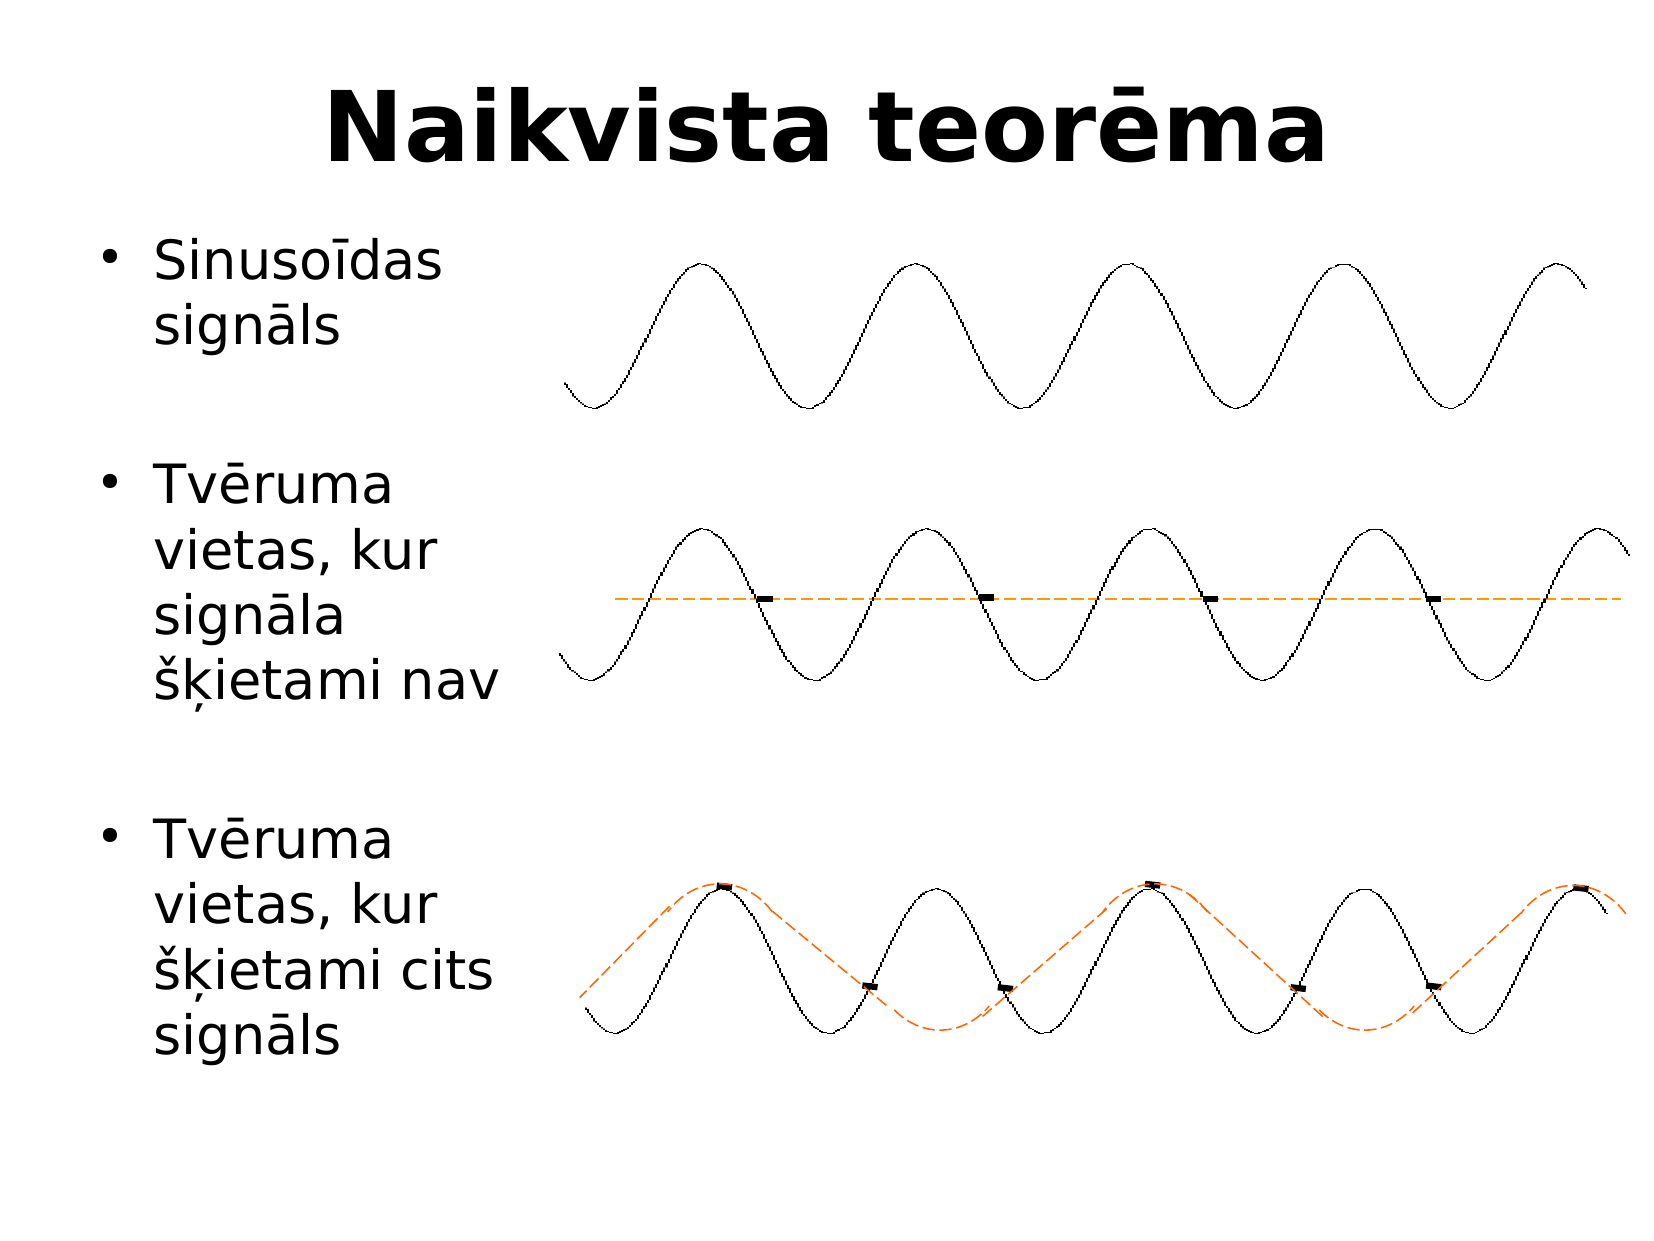

# Naikvista teorēma
Sinusoīdas signāls
Tvēruma vietas, kur signāla šķietami nav
Tvēruma vietas, kur šķietami cits signāls